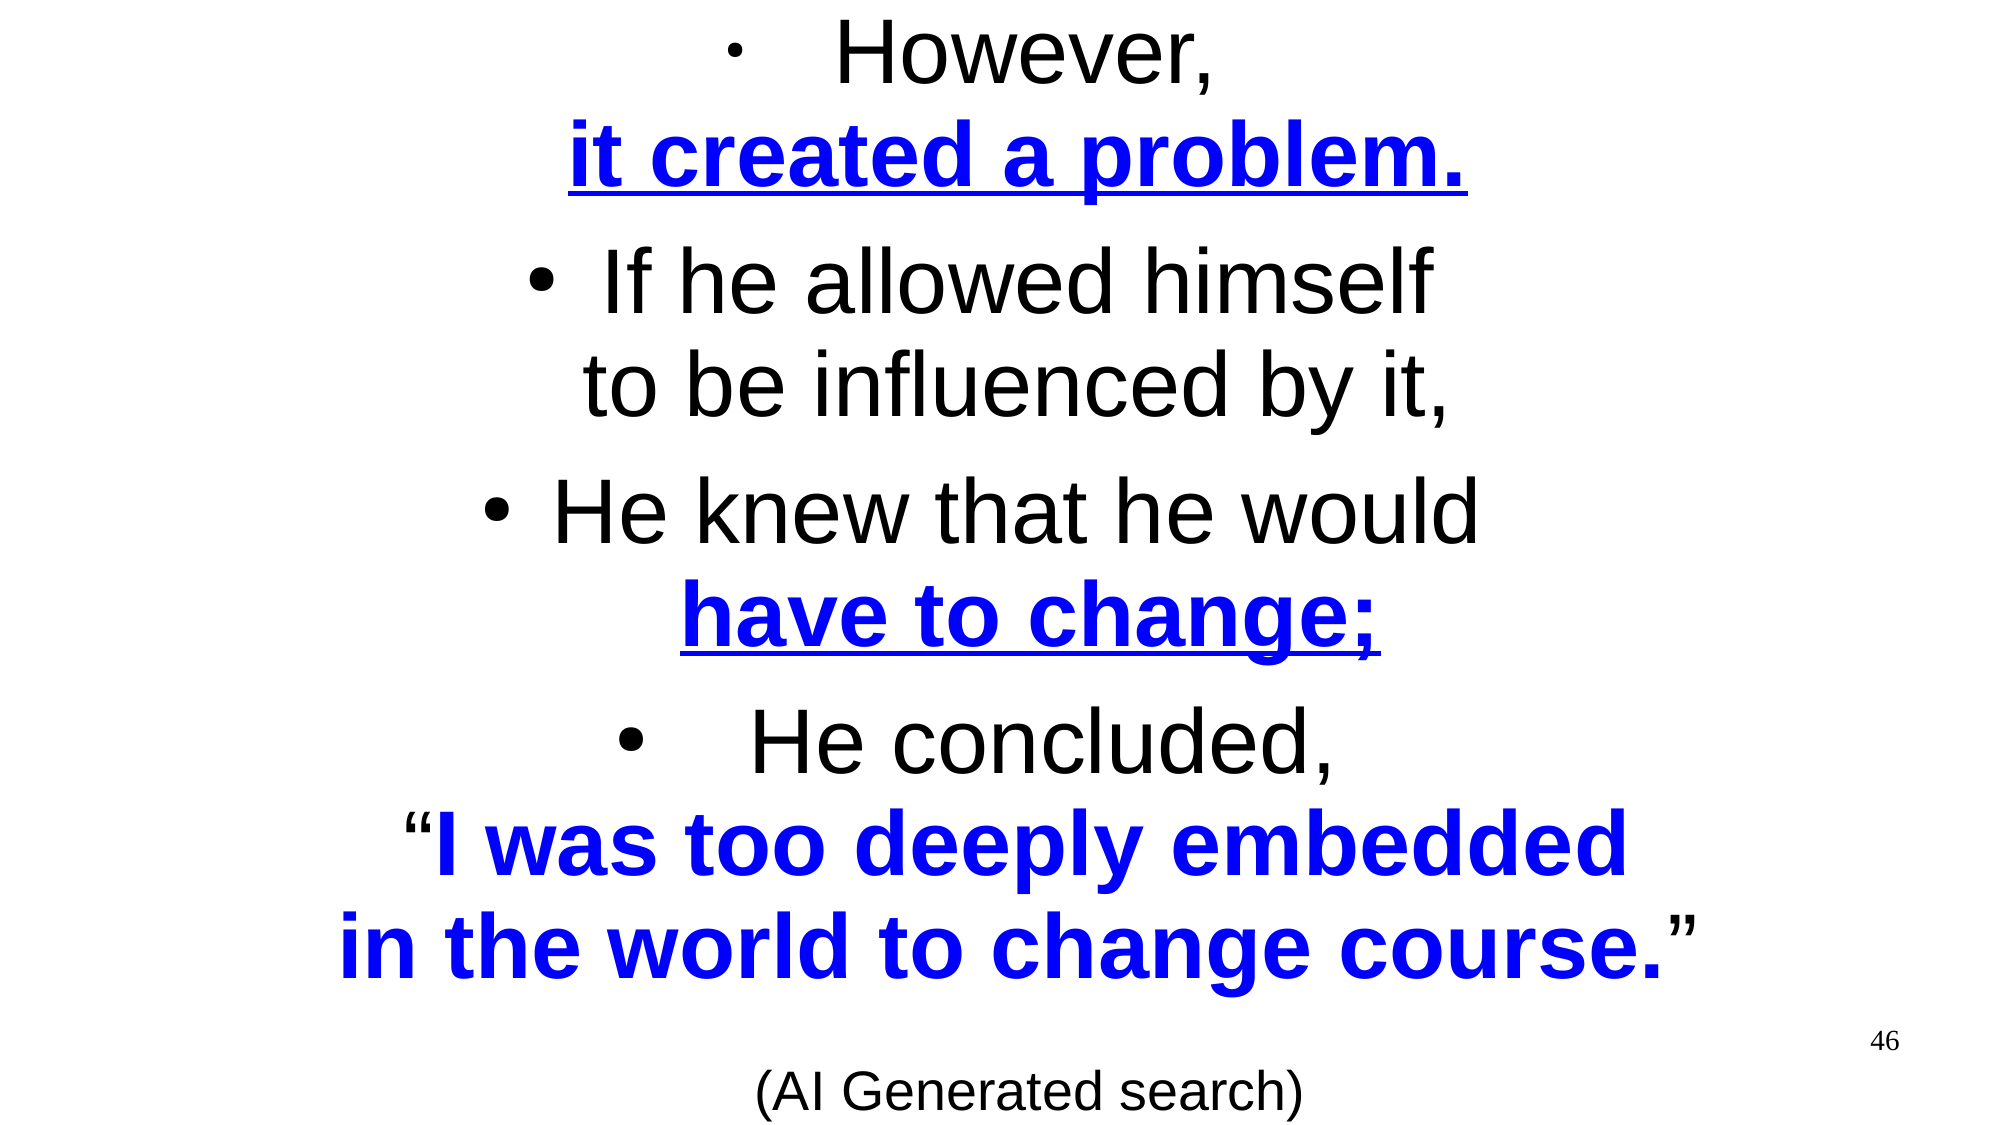

# However, it created a problem.
If he allowed himself
to be influenced by it,
He knew that he would
have to change;
 He concluded,
“I was too deeply embedded
in the world to change course.”
(AI Generated search)
46